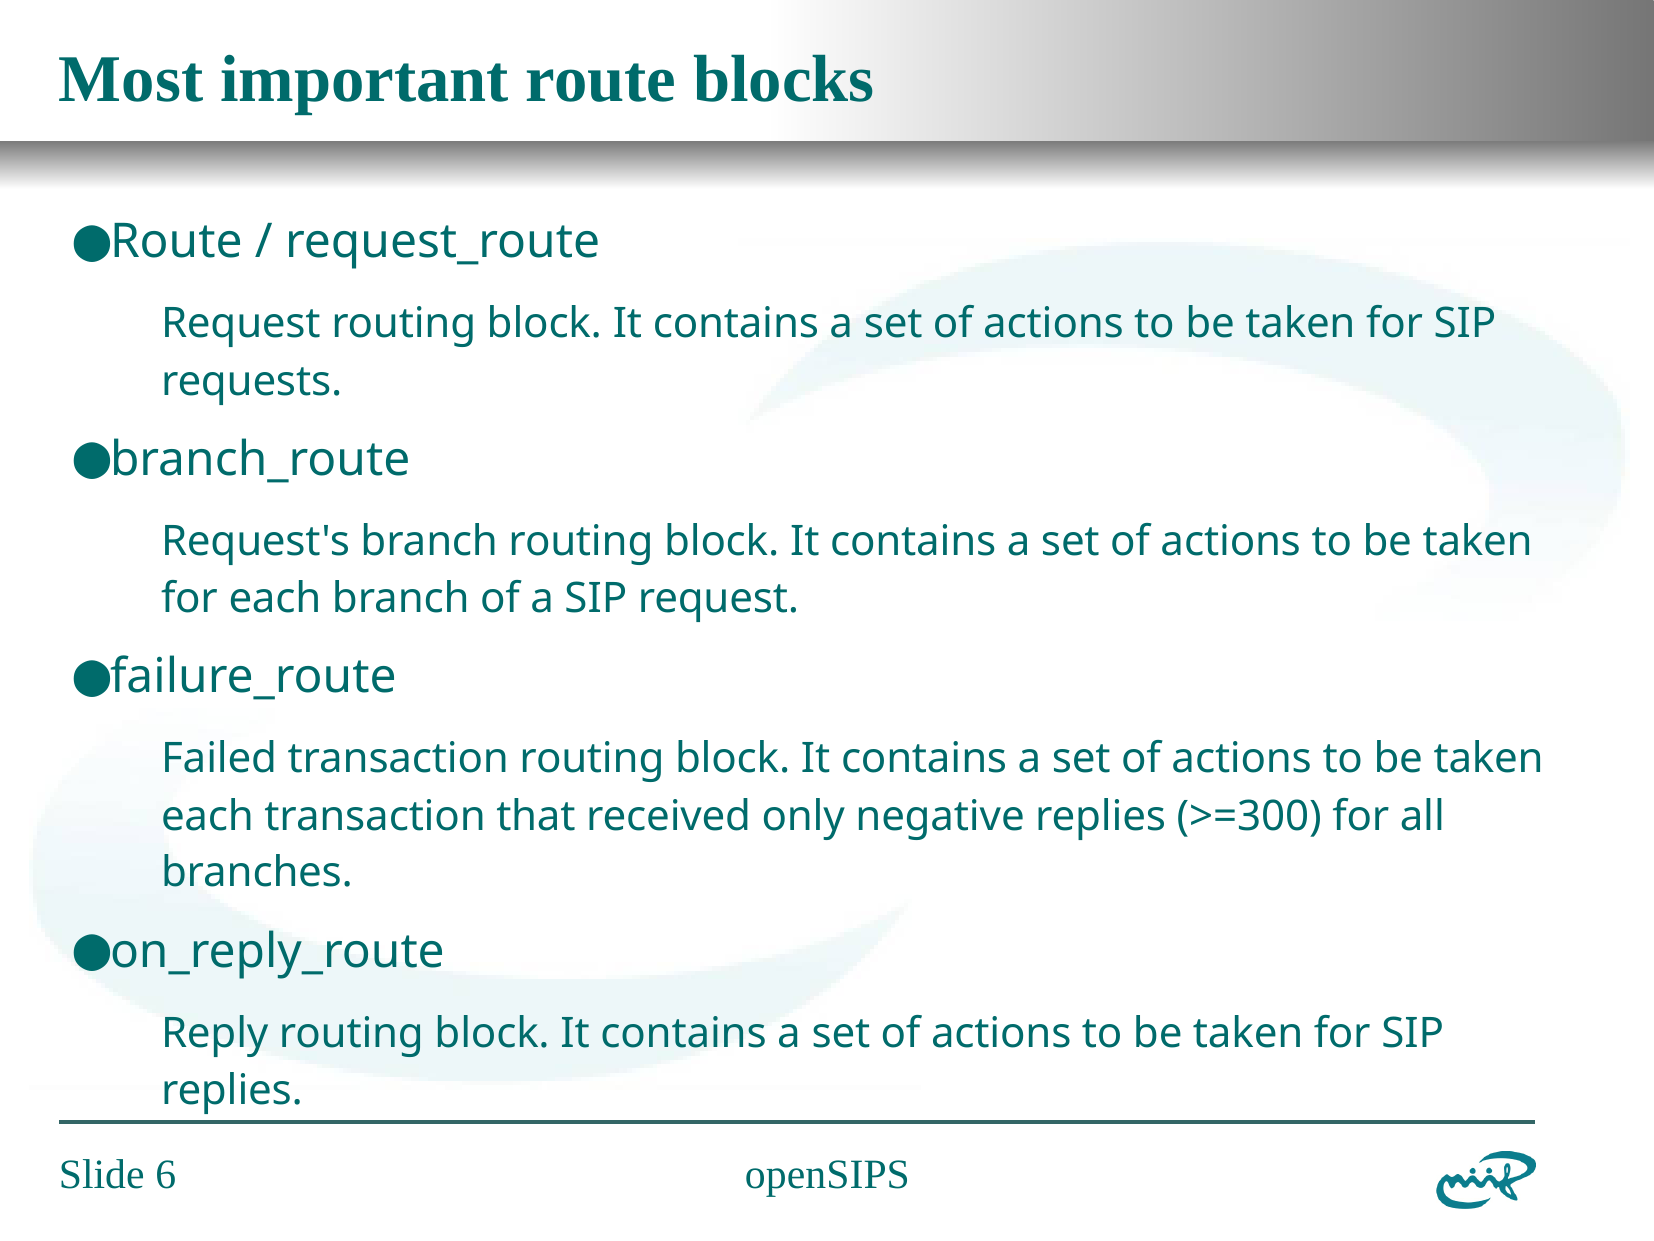

# Most important route blocks
Route / request_route
Request routing block. It contains a set of actions to be taken for SIP requests.
branch_route
Request's branch routing block. It contains a set of actions to be taken for each branch of a SIP request.
failure_route
Failed transaction routing block. It contains a set of actions to be taken each transaction that received only negative replies (>=300) for all branches.
on_reply_route
Reply routing block. It contains a set of actions to be taken for SIP replies.
6
openSIPS